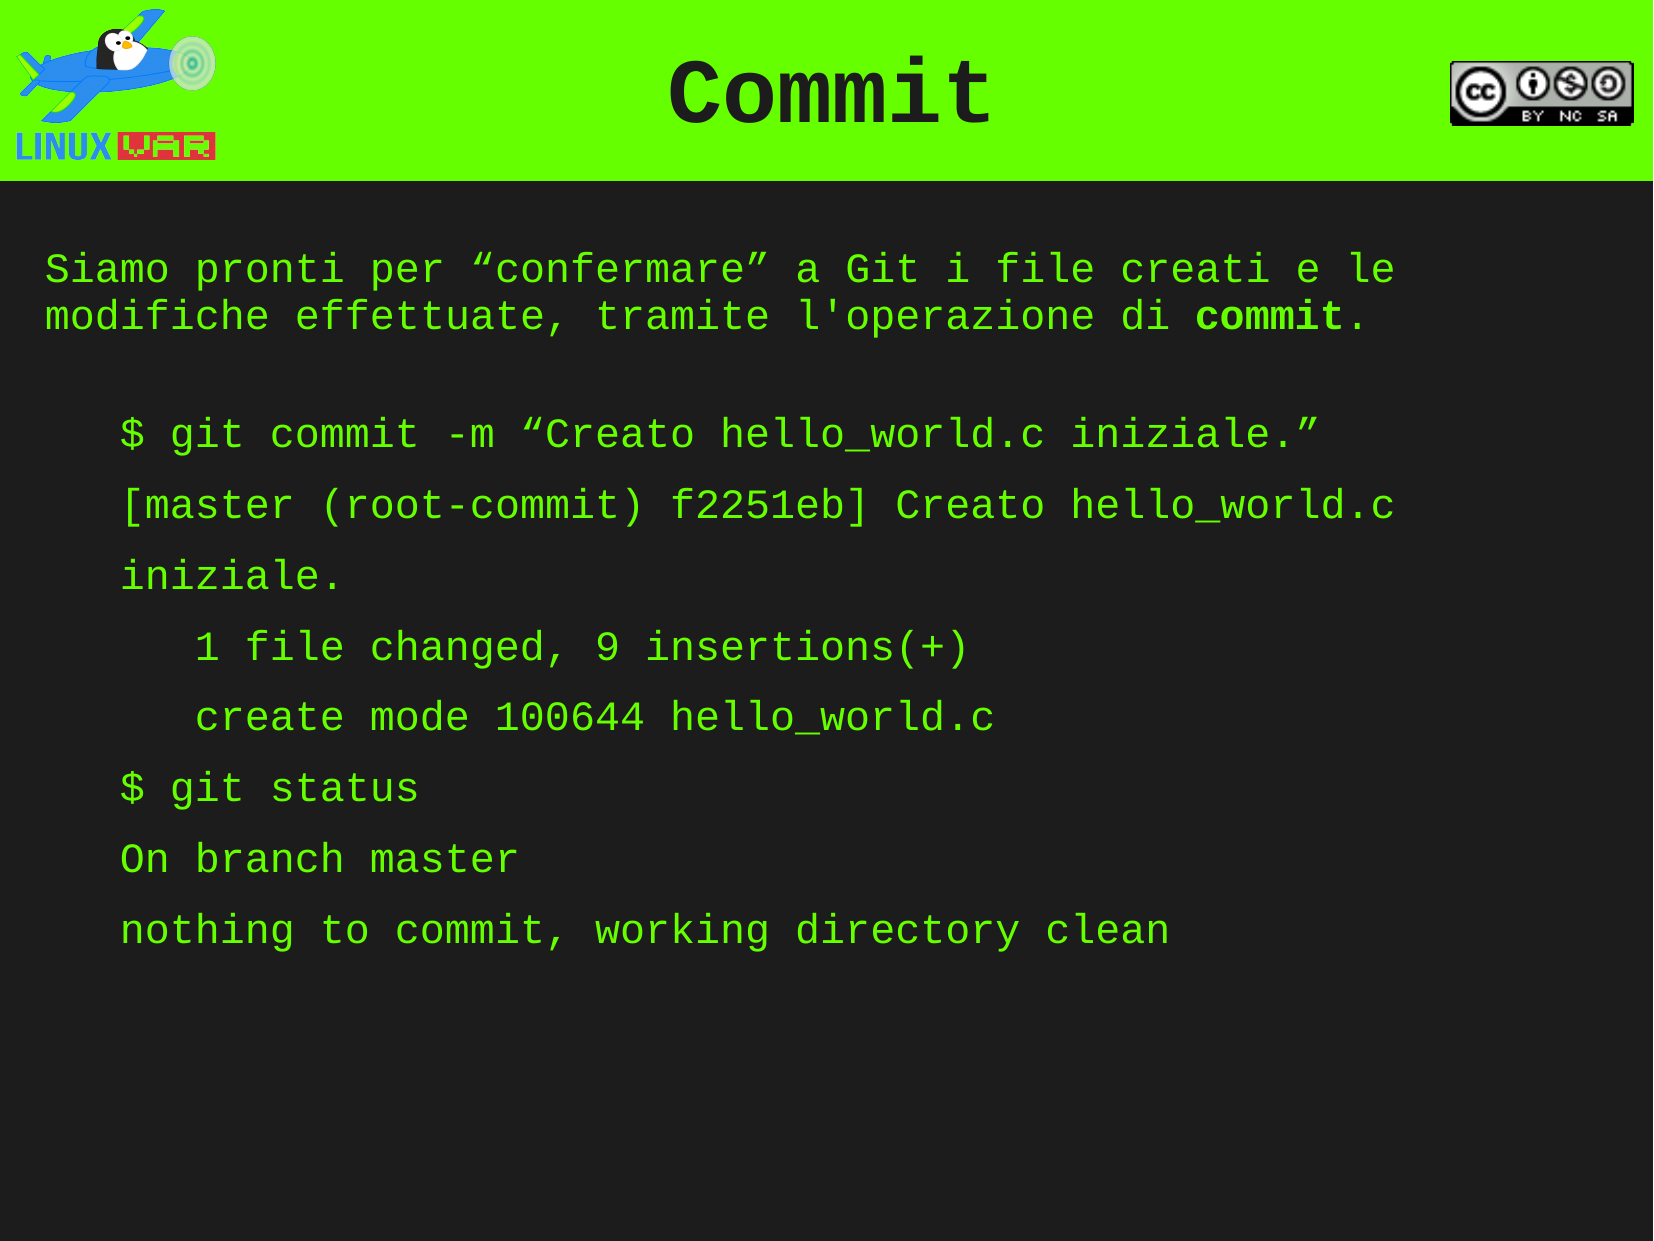

Commit
Siamo pronti per “confermare” a Git i file creati e le modifiche effettuate, tramite l'operazione di commit.
	$ git commit -m “Creato hello_world.c iniziale.”
	[master (root-commit) f2251eb] Creato hello_world.c 			iniziale.
 		1 file changed, 9 insertions(+)
 		create mode 100644 hello_world.c
	$ git status
	On branch master
	nothing to commit, working directory clean